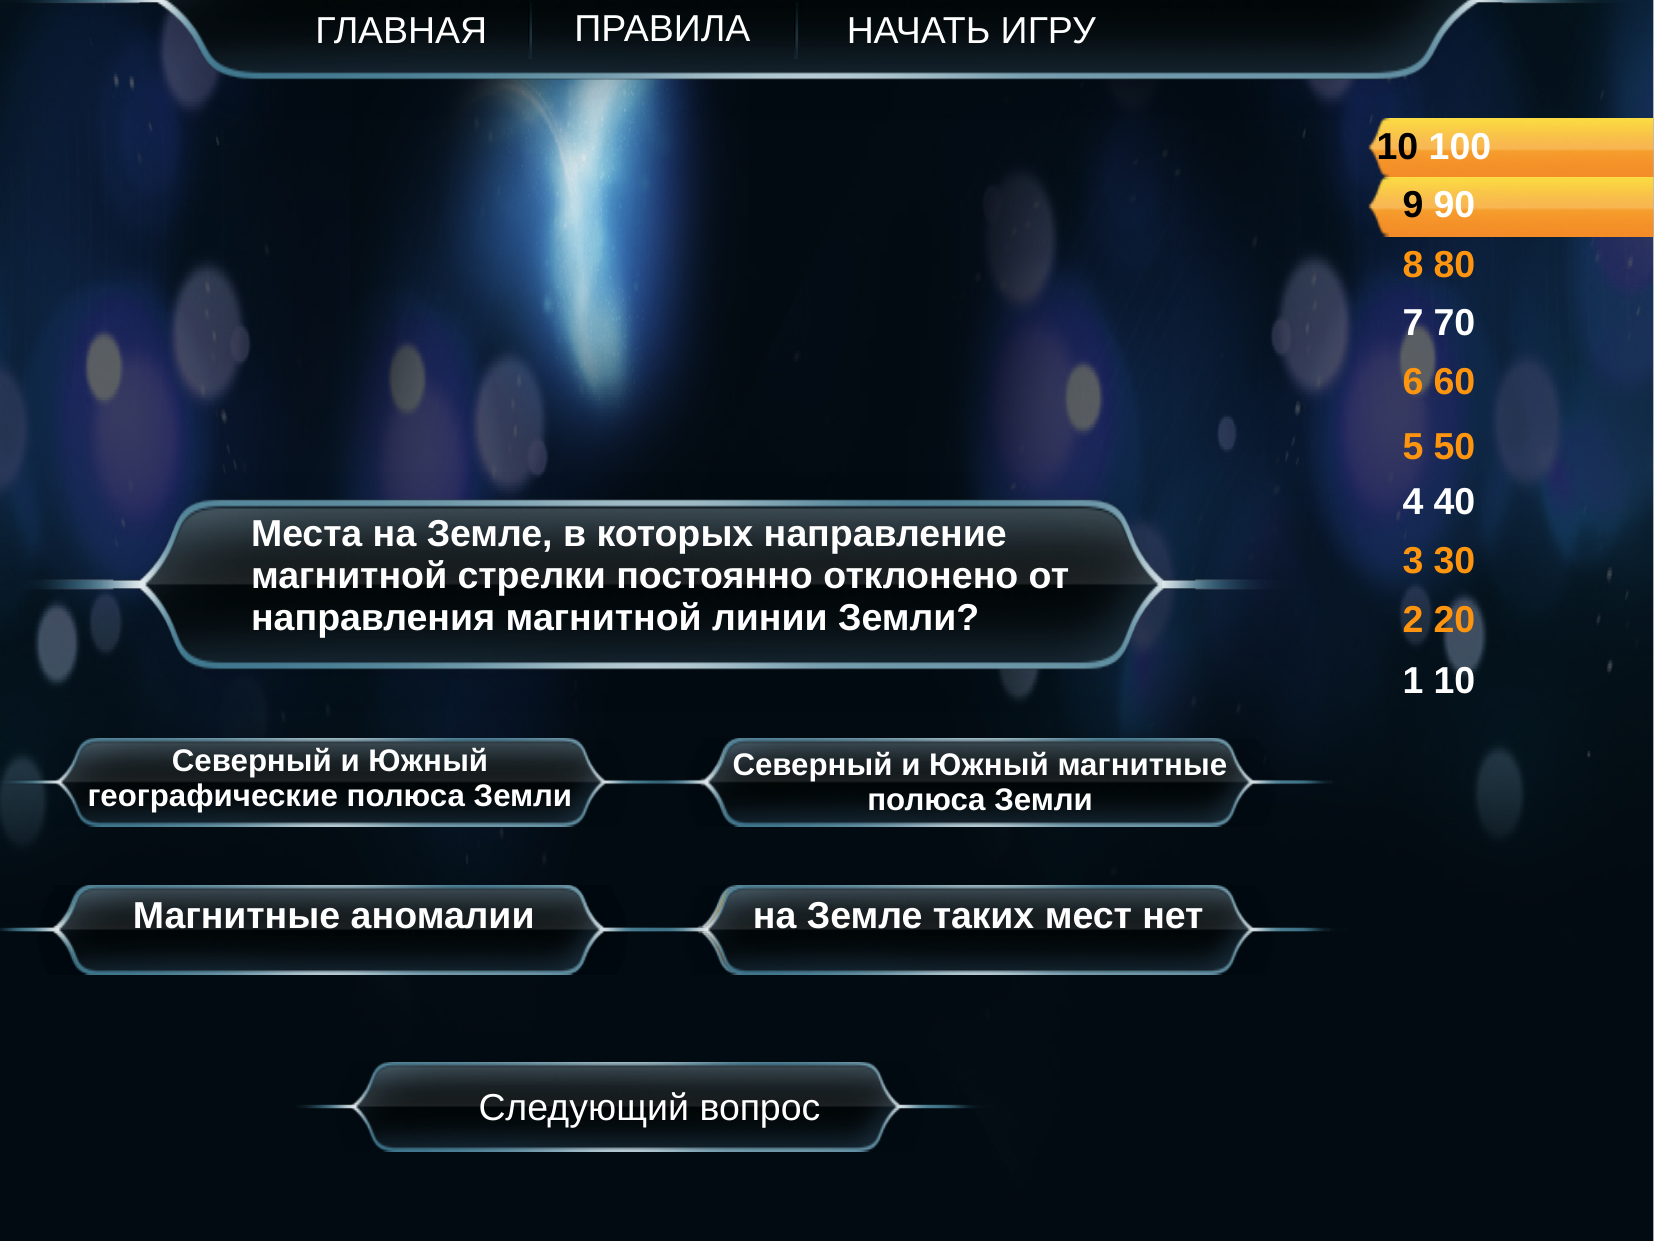

ПРАВИЛА
ГЛАВНАЯ
НАЧАТЬ ИГРУ
10 100
10 100
9 90
9 90
8 80
7 70
6 60
5 50
4 40
Места на Земле, в которых направление магнитной стрелки постоянно отклонено от направления магнитной линии Земли?
3 30
2 20
1 10
Северный и Южный географические полюса Земли
Северный и Южный магнитные полюса Земли
Магнитные аномалии
на Земле таких мест нет
Следующий вопрос